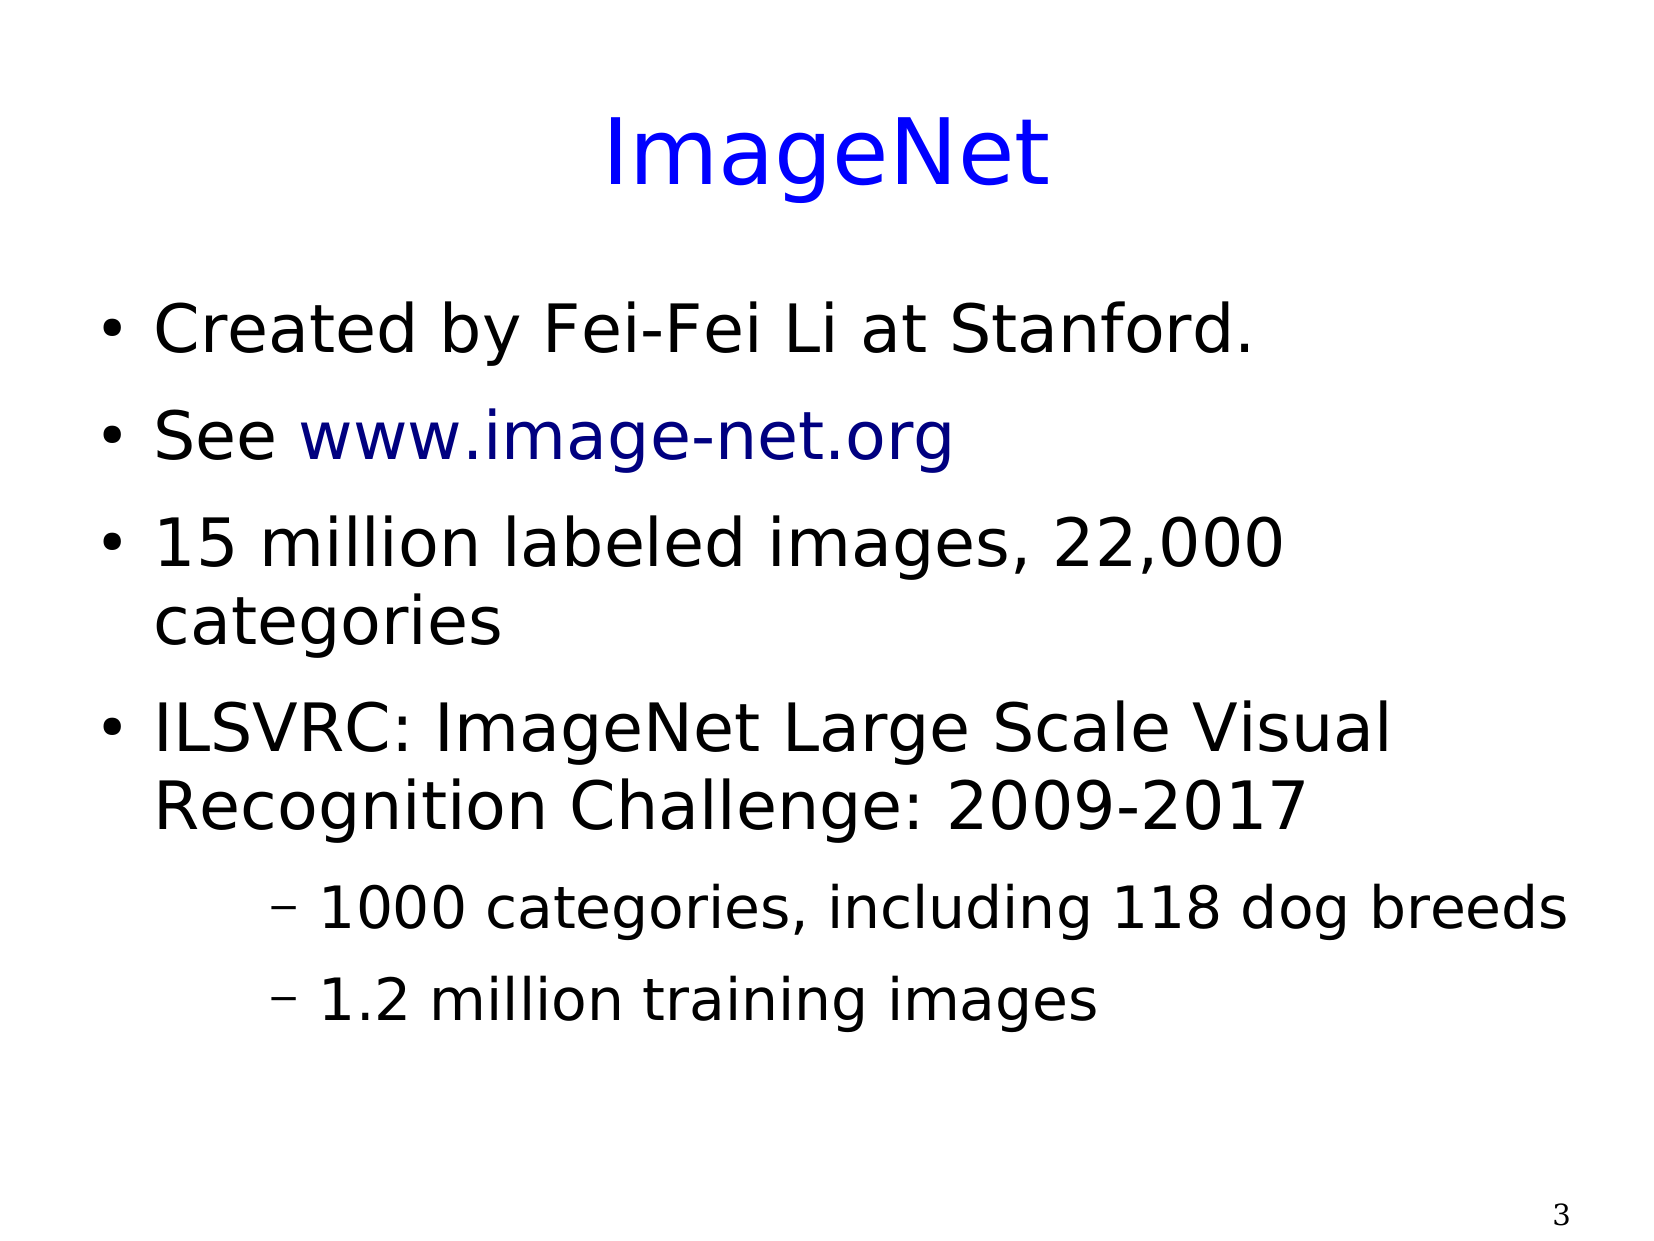

# ImageNet
Created by Fei-Fei Li at Stanford.
See www.image-net.org
15 million labeled images, 22,000 categories
ILSVRC: ImageNet Large Scale Visual Recognition Challenge: 2009-2017
1000 categories, including 118 dog breeds
1.2 million training images
3